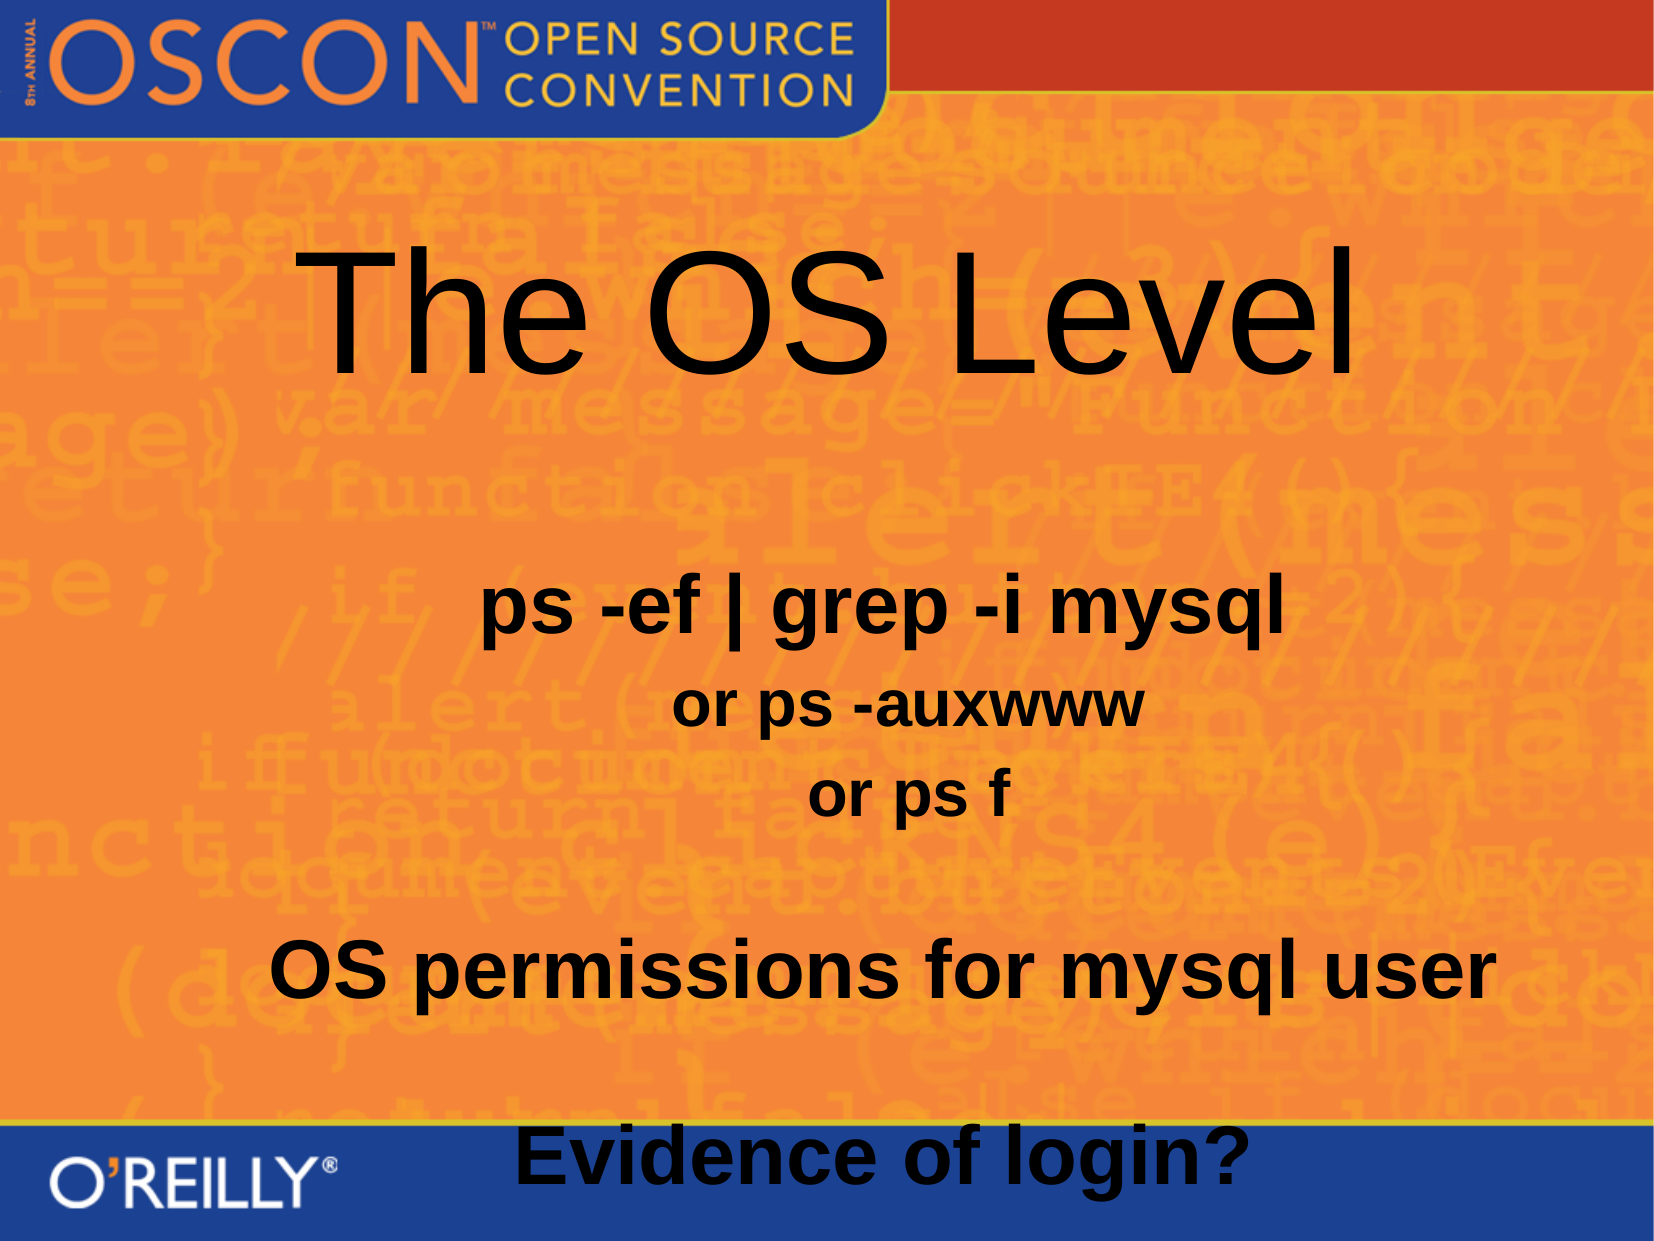

# The OS Level
ps -ef | grep -i mysql
or ps -auxwww
or ps f
OS permissions for mysql user
Evidence of login?